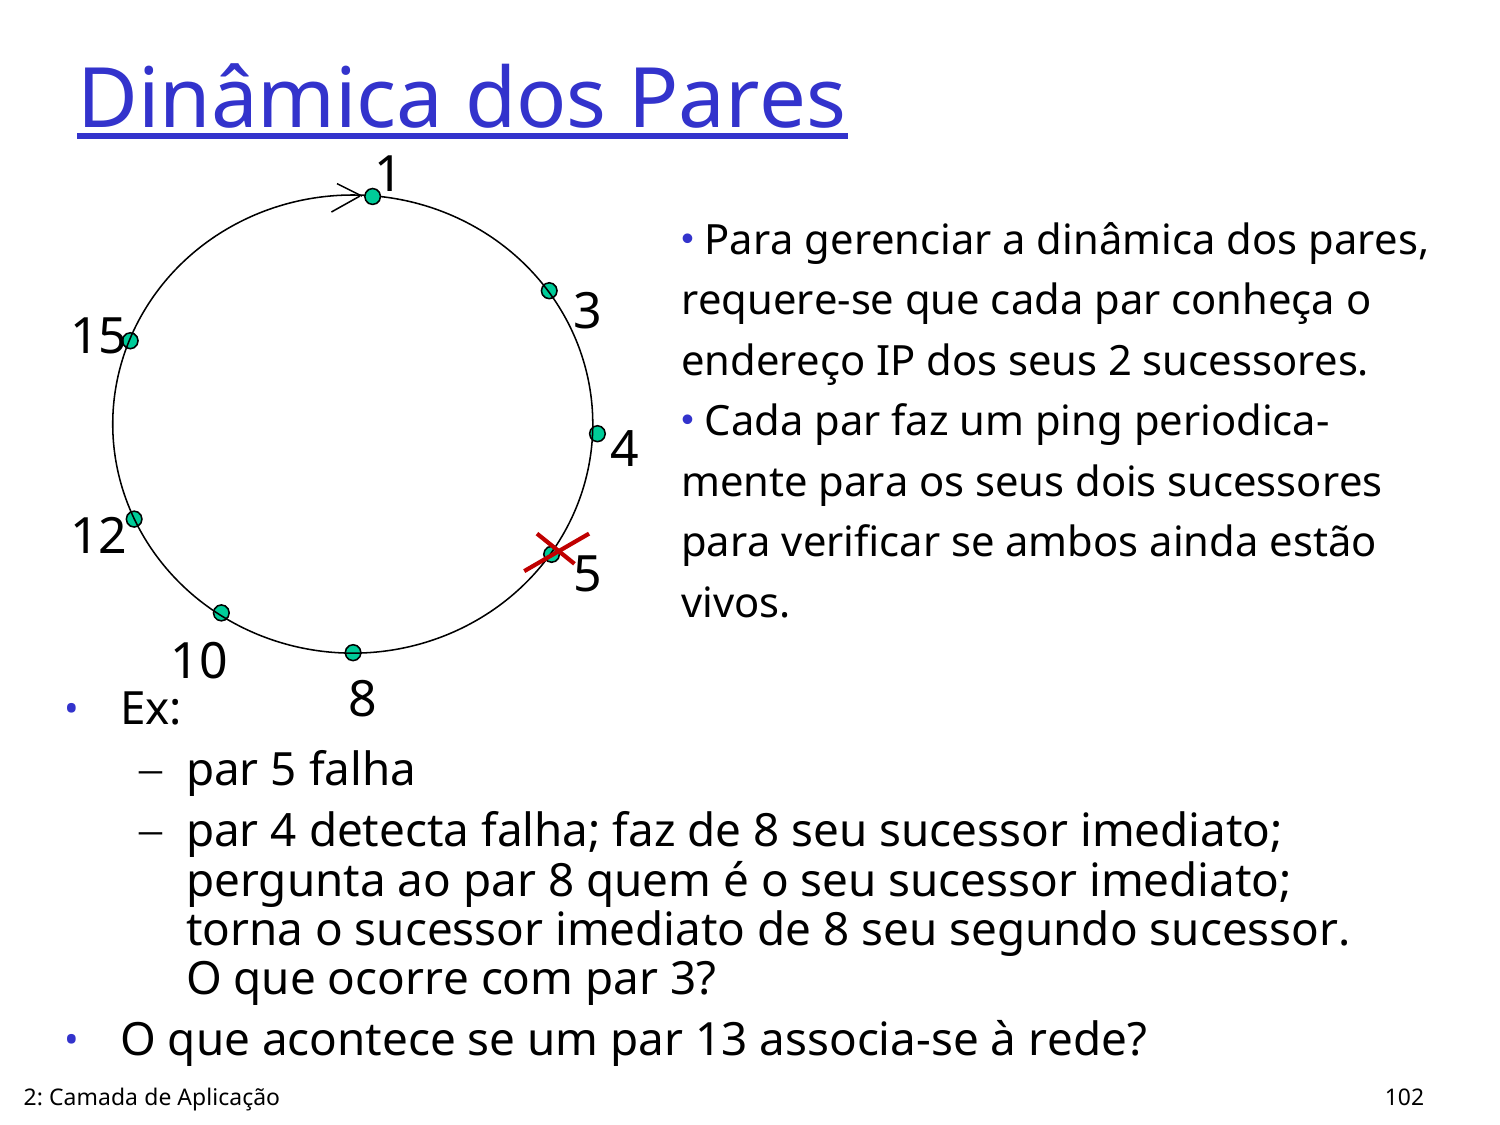

Dinâmica dos Pares
1
3
15
4
12
5
10
8
 Para gerenciar a dinâmica dos pares,
requere-se que cada par conheça o
endereço IP dos seus 2 sucessores.
 Cada par faz um ping periodica-
mente para os seus dois sucessores
para verificar se ambos ainda estão
vivos.
Ex:
par 5 falha
par 4 detecta falha; faz de 8 seu sucessor imediato; pergunta ao par 8 quem é o seu sucessor imediato; torna o sucessor imediato de 8 seu segundo sucessor. O que ocorre com par 3?
O que acontece se um par 13 associa-se à rede?
102